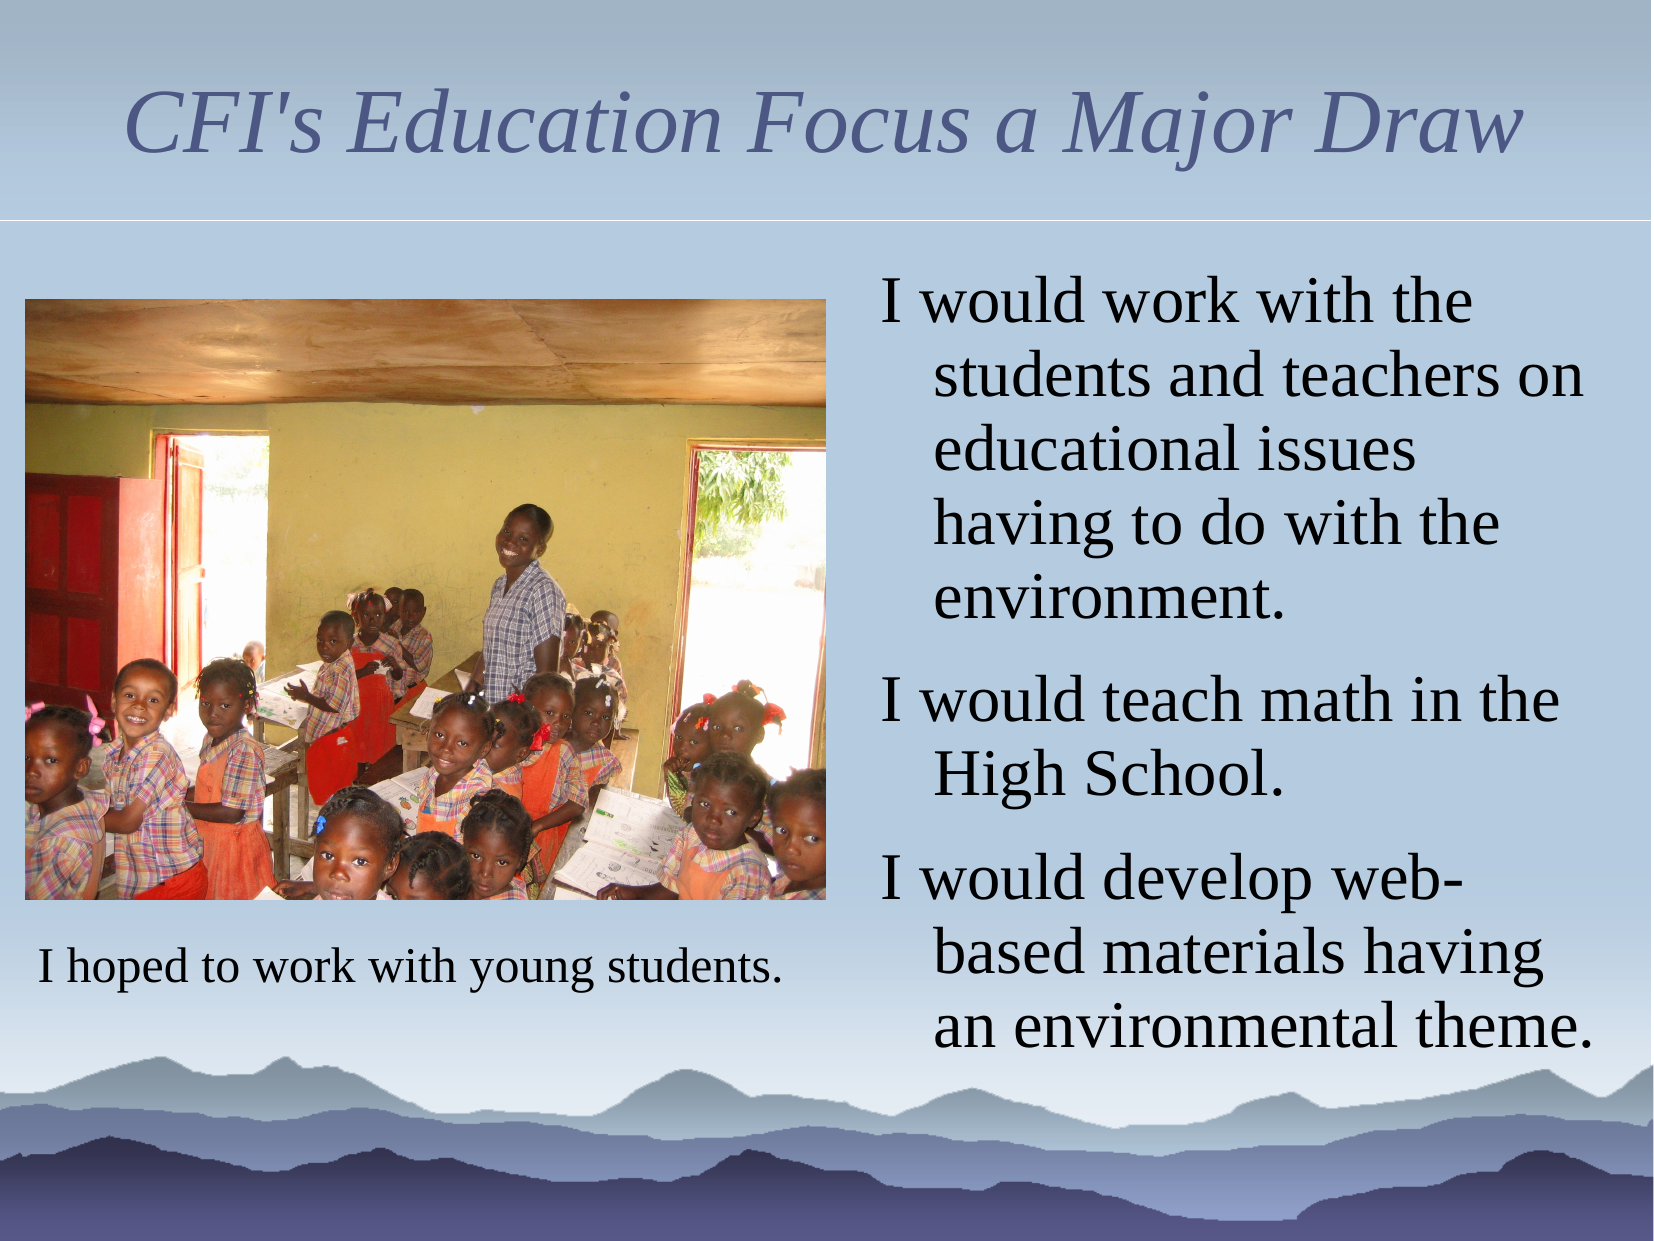

# CFI's Education Focus a Major Draw
I would work with the students and teachers on educational issues having to do with the environment.
I would teach math in the High School.
I would develop web-based materials having an environmental theme.
I hoped to work with young students.